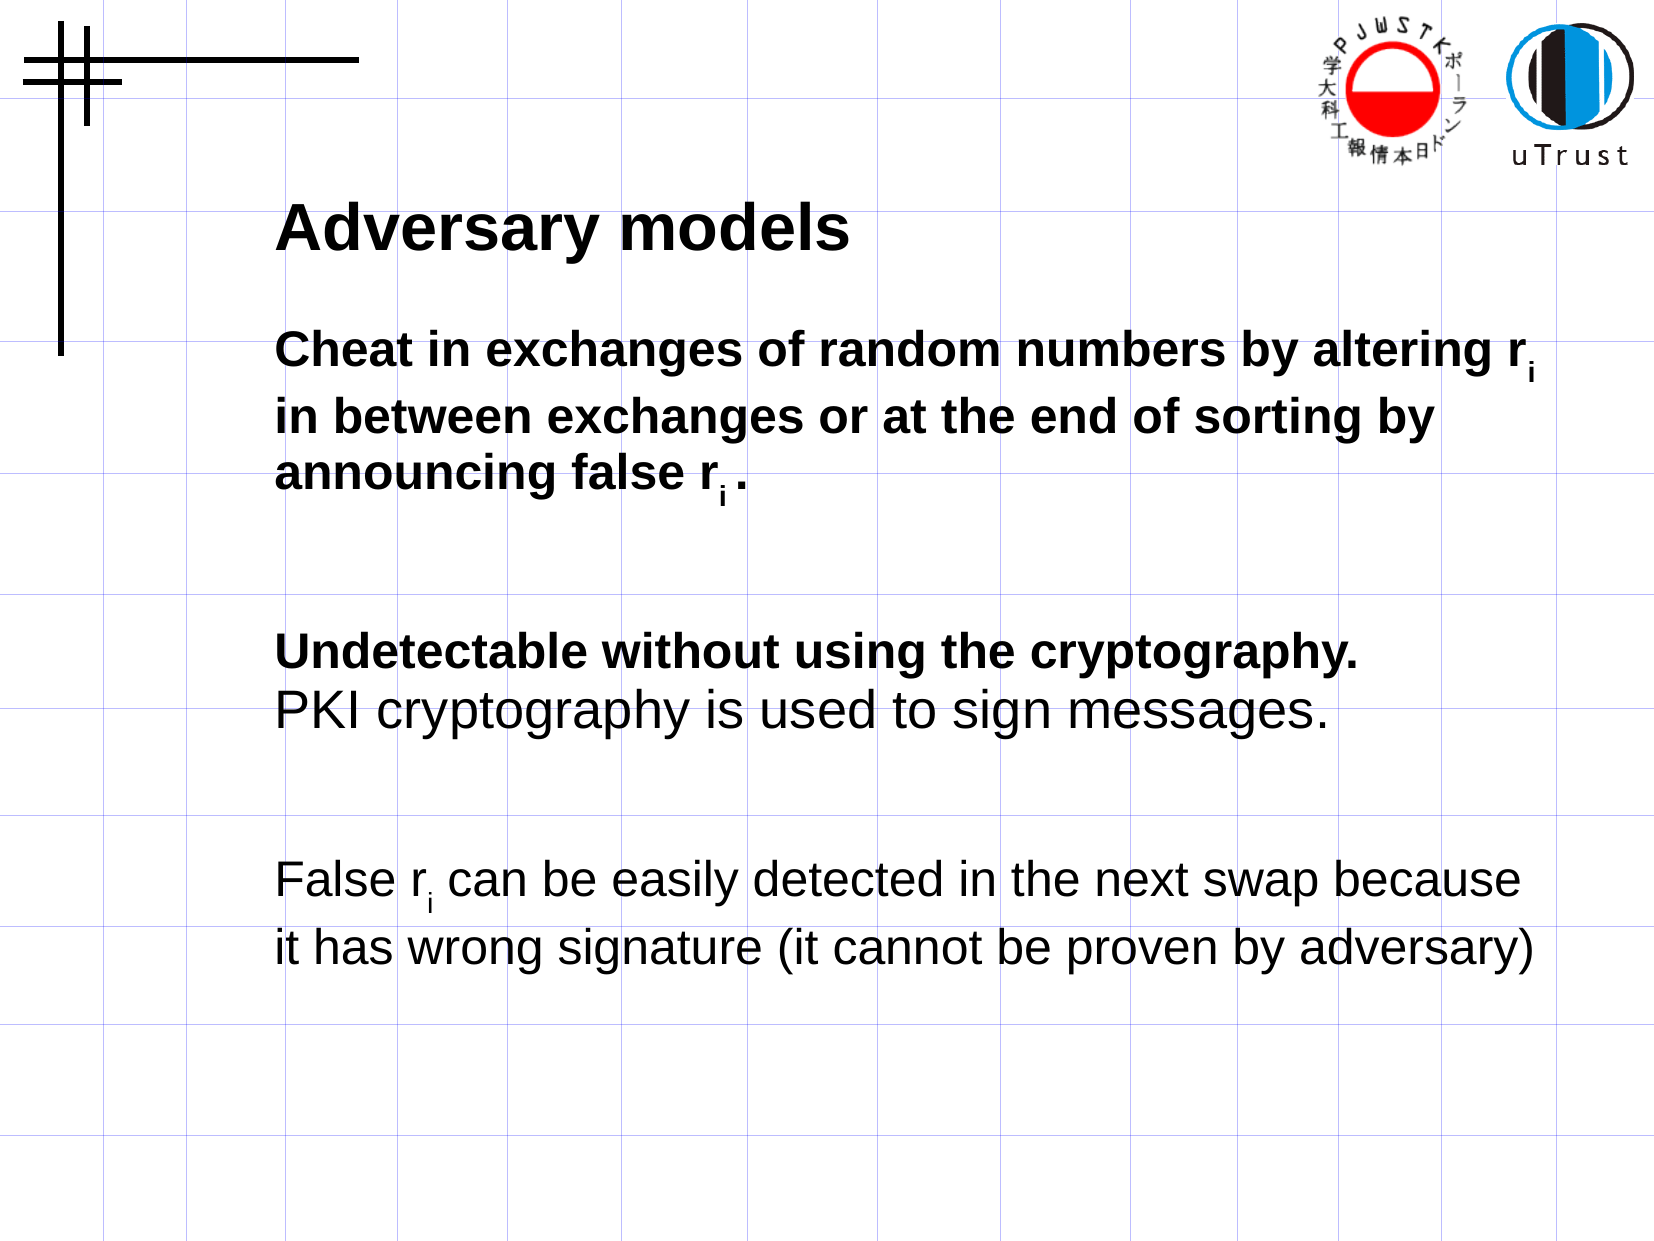

Adversary models
Cheat in exchanges of random numbers by altering ri
in between exchanges or at the end of sorting by announcing false ri .
Undetectable without using the cryptography.
PKI cryptography is used to sign messages.
False ri can be easily detected in the next swap because it has wrong signature (it cannot be proven by adversary)